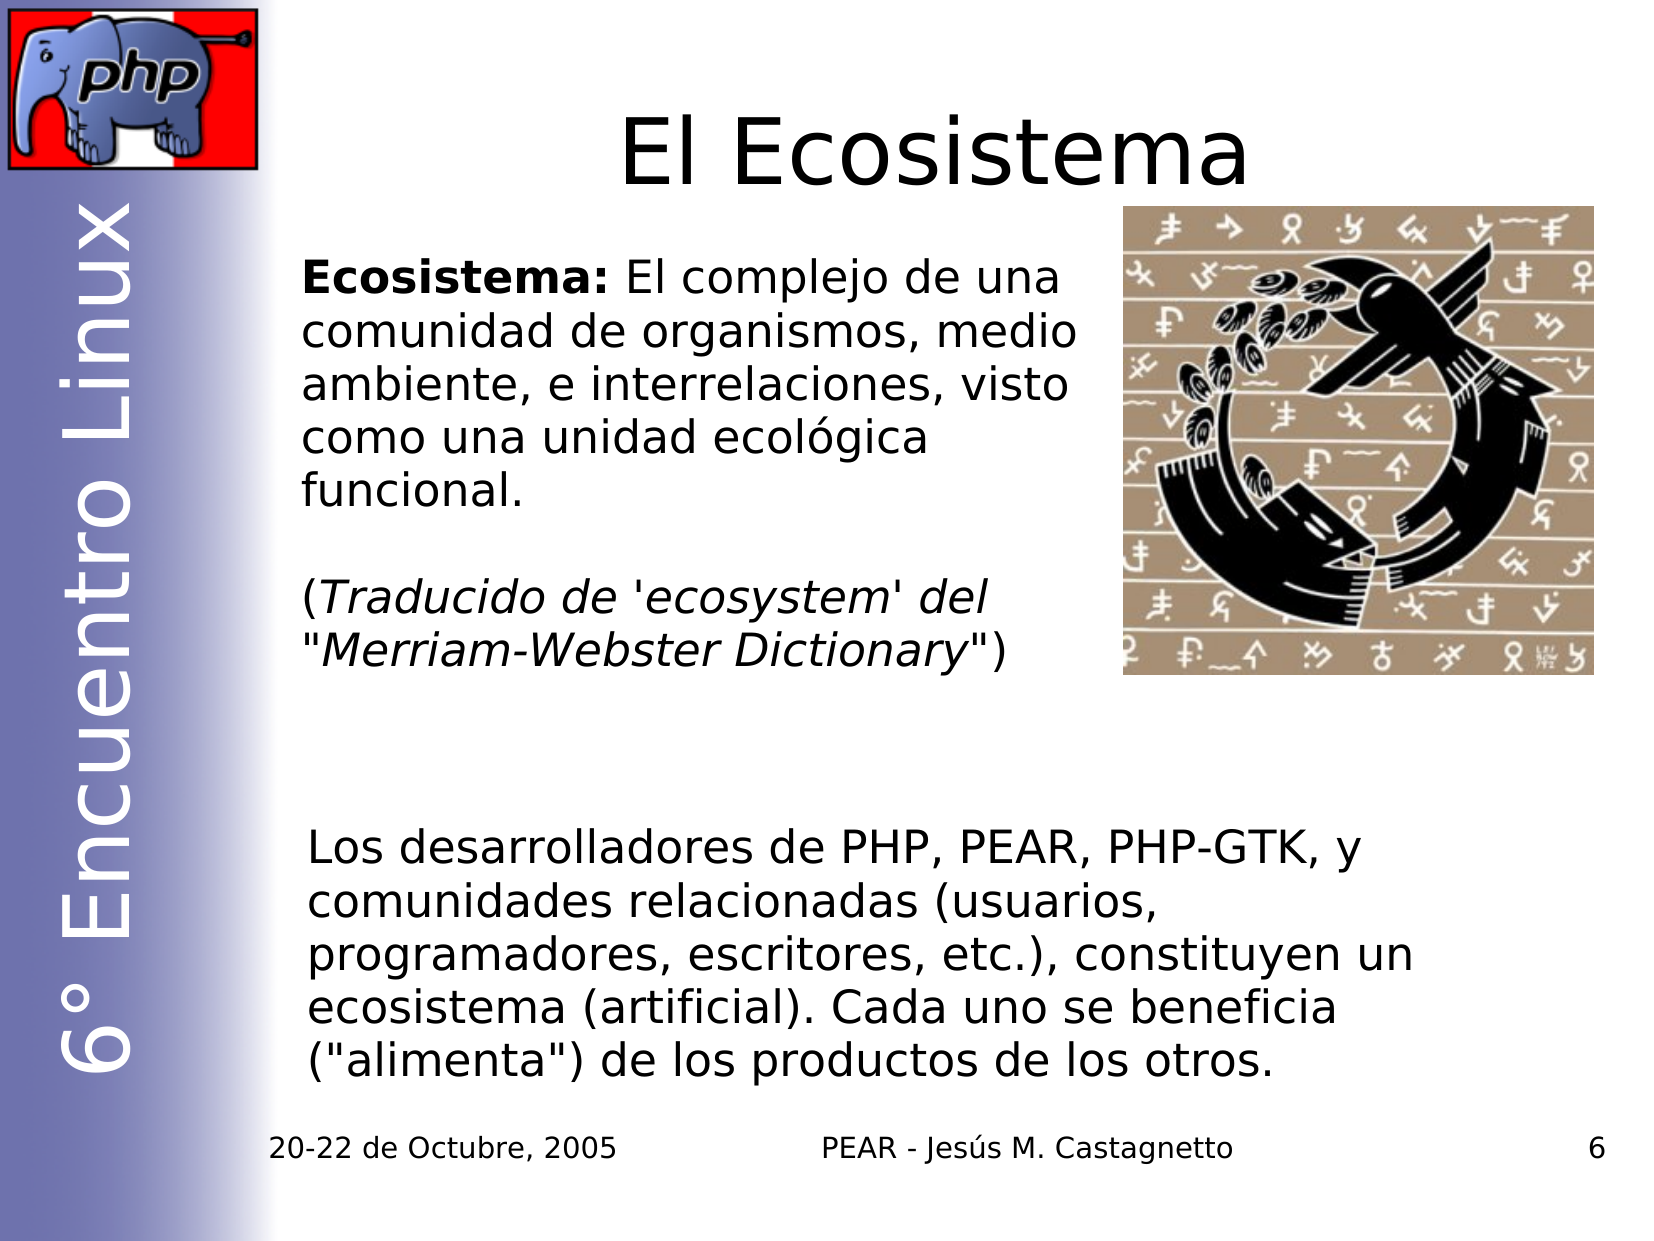

# El Ecosistema
Ecosistema: El complejo de una comunidad de organismos, medio ambiente, e interrelaciones, visto como una unidad ecológica funcional.
(Traducido de 'ecosystem' del "Merriam-Webster Dictionary")
Los desarrolladores de PHP, PEAR, PHP-GTK, y comunidades relacionadas (usuarios, programadores, escritores, etc.), constituyen un ecosistema (artificial). Cada uno se beneficia ("alimenta") de los productos de los otros.
20-22 de Octubre, 2005
PEAR - Jesús M. Castagnetto
6